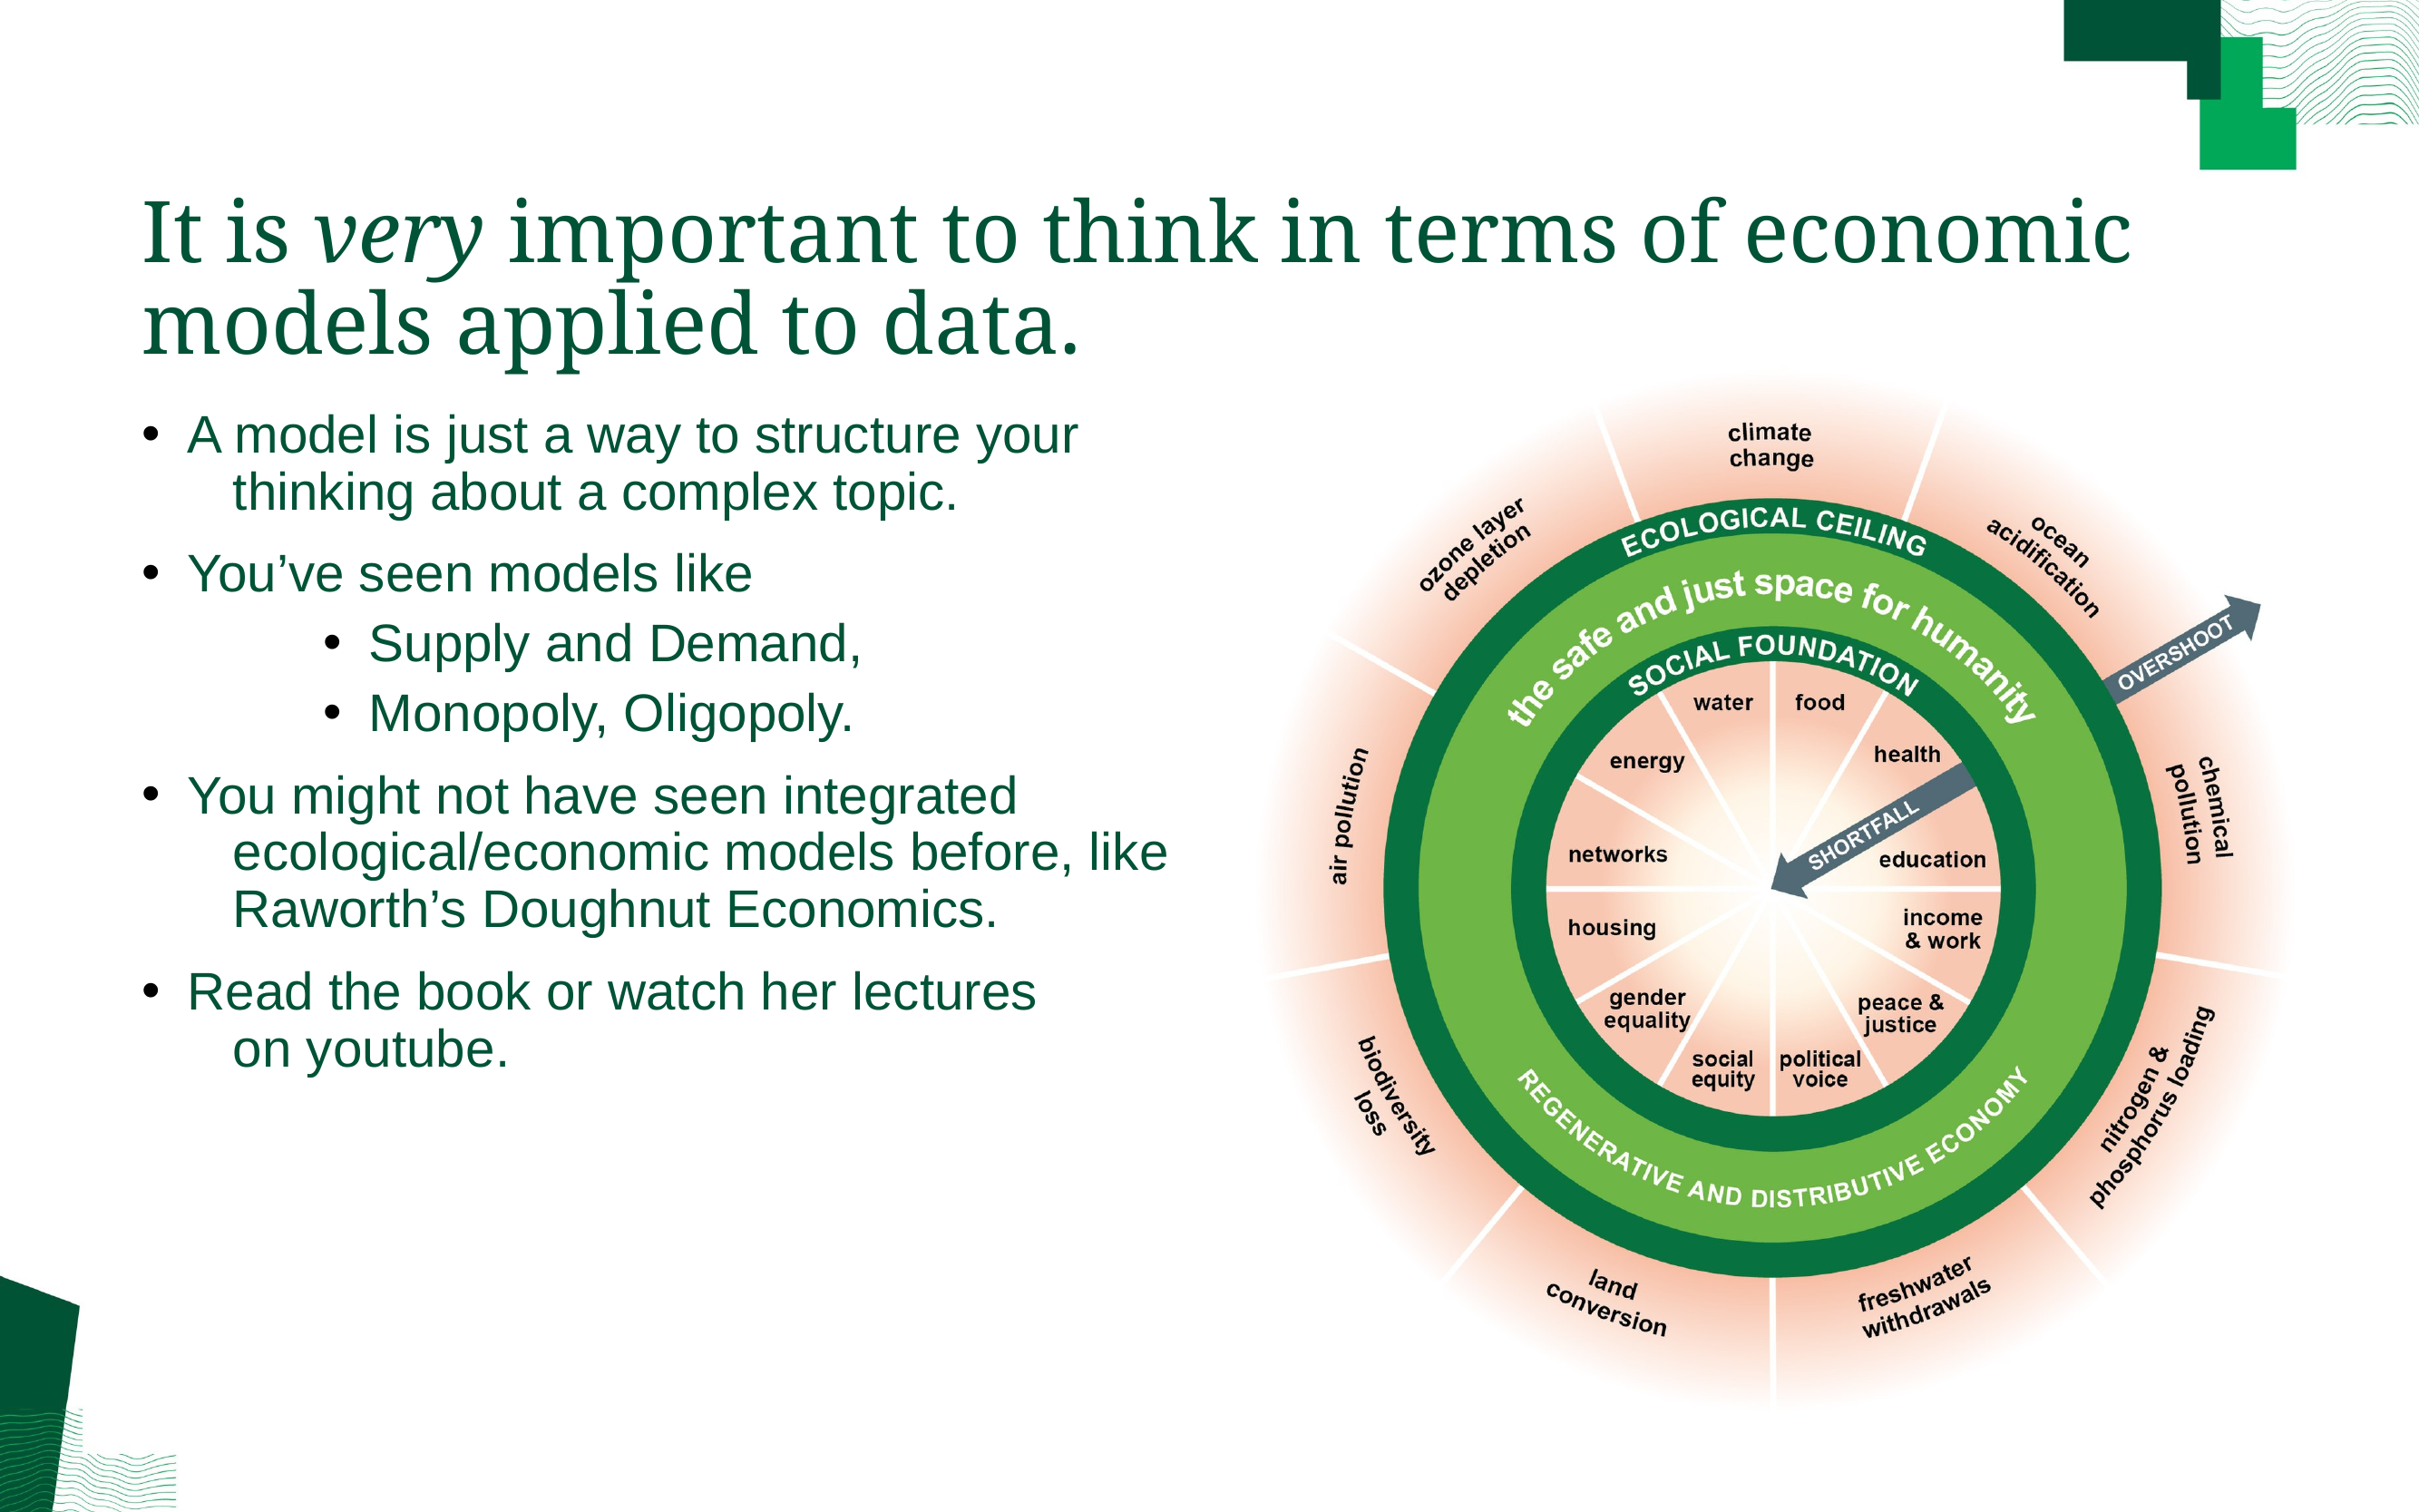

# It is very important to think in terms of economic models applied to data.
A model is just a way to structure your thinking about a complex topic.
You’ve seen models like
Supply and Demand,
Monopoly, Oligopoly.
You might not have seen integrated ecological/economic models before, like Raworth’s Doughnut Economics.
Read the book or watch her lectures on youtube.